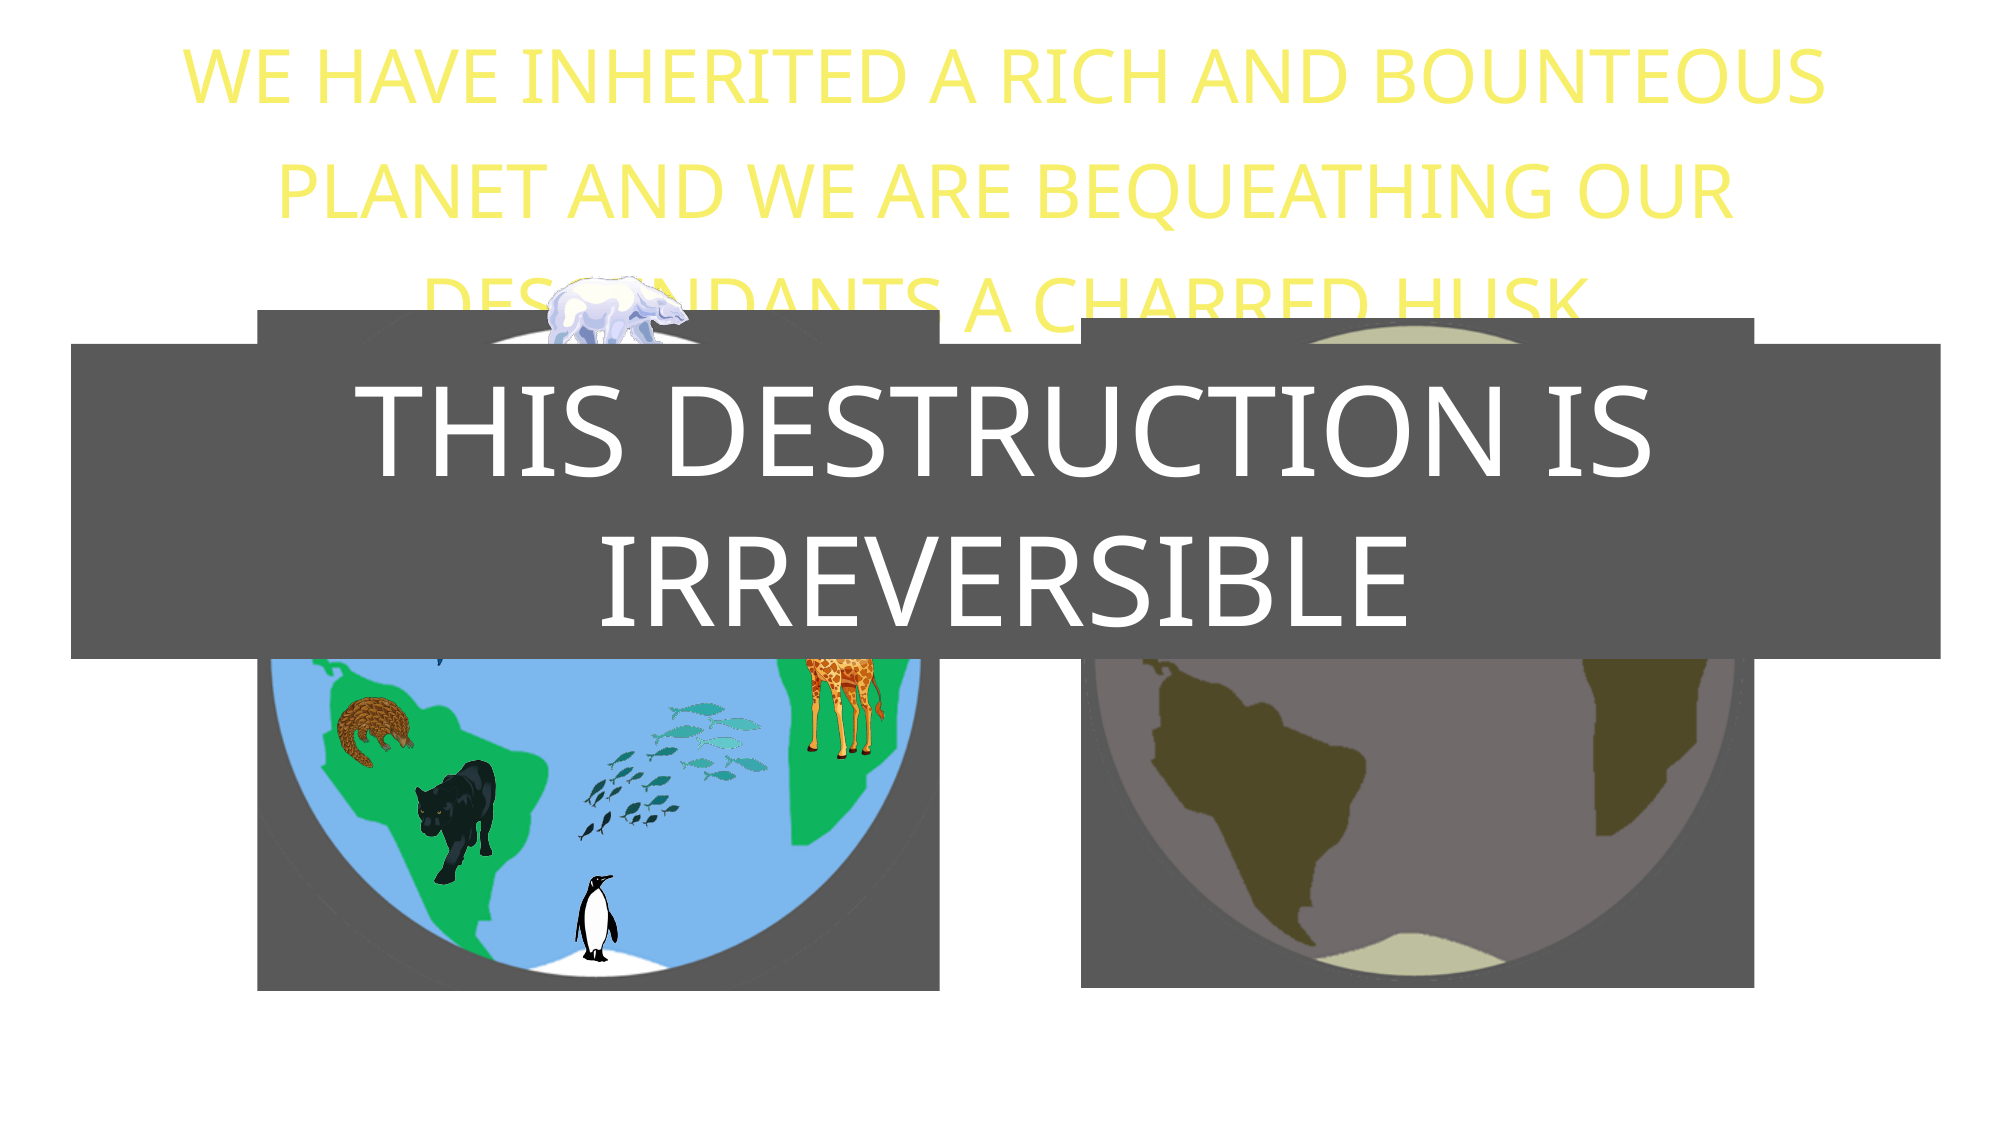

WE HAVE INHERITED A RICH AND BOUNTEOUS PLANET AND WE ARE BEQUEATHING OUR DESCENDANTS A CHARRED HUSK
THIS DESTRUCTION IS IRREVERSIBLE